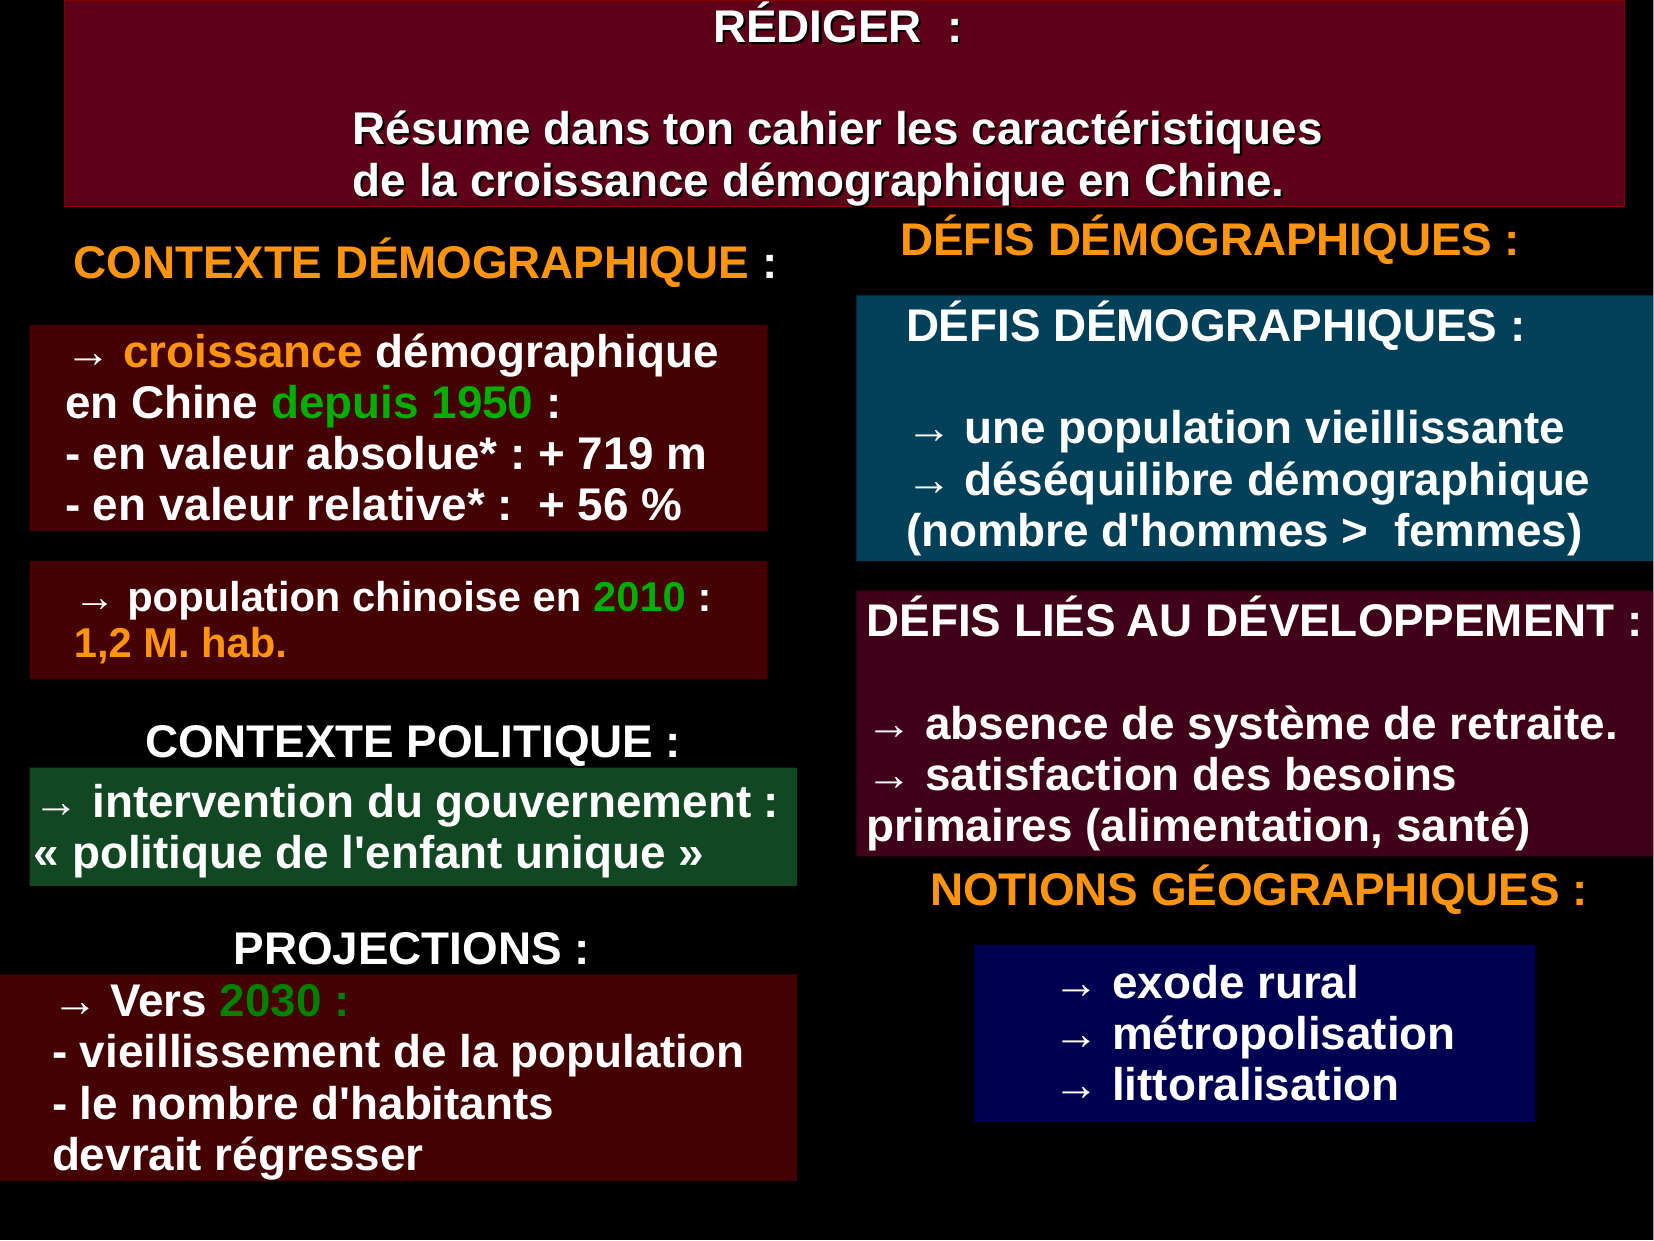

RÉDIGER :
Résume dans ton cahier les caractéristiques
de la croissance démographique en Chine.
DÉFIS DÉMOGRAPHIQUES :
CONTEXTE DÉMOGRAPHIQUE :
DÉFIS DÉMOGRAPHIQUES :
→ une population vieillissante
→ déséquilibre démographique
(nombre d'hommes > femmes)
→ croissance démographique
en Chine depuis 1950 :
- en valeur absolue* : + 719 m
- en valeur relative* : + 56 %
PROPOSITION DE CORRECTION :
→ population chinoise en 2010 :
1,2 M. hab.
DÉFIS LIÉS AU DÉVELOPPEMENT :
→ absence de système de retraite.
→ satisfaction des besoins
primaires (alimentation, santé)
CONTEXTE POLITIQUE :
→ intervention du gouvernement :
« politique de l'enfant unique »
NOTIONS GÉOGRAPHIQUES :
PROJECTIONS :
→ exode rural
→ métropolisation
→ littoralisation
→ Vers 2030 :
- vieillissement de la population
- le nombre d'habitants
devrait régresser